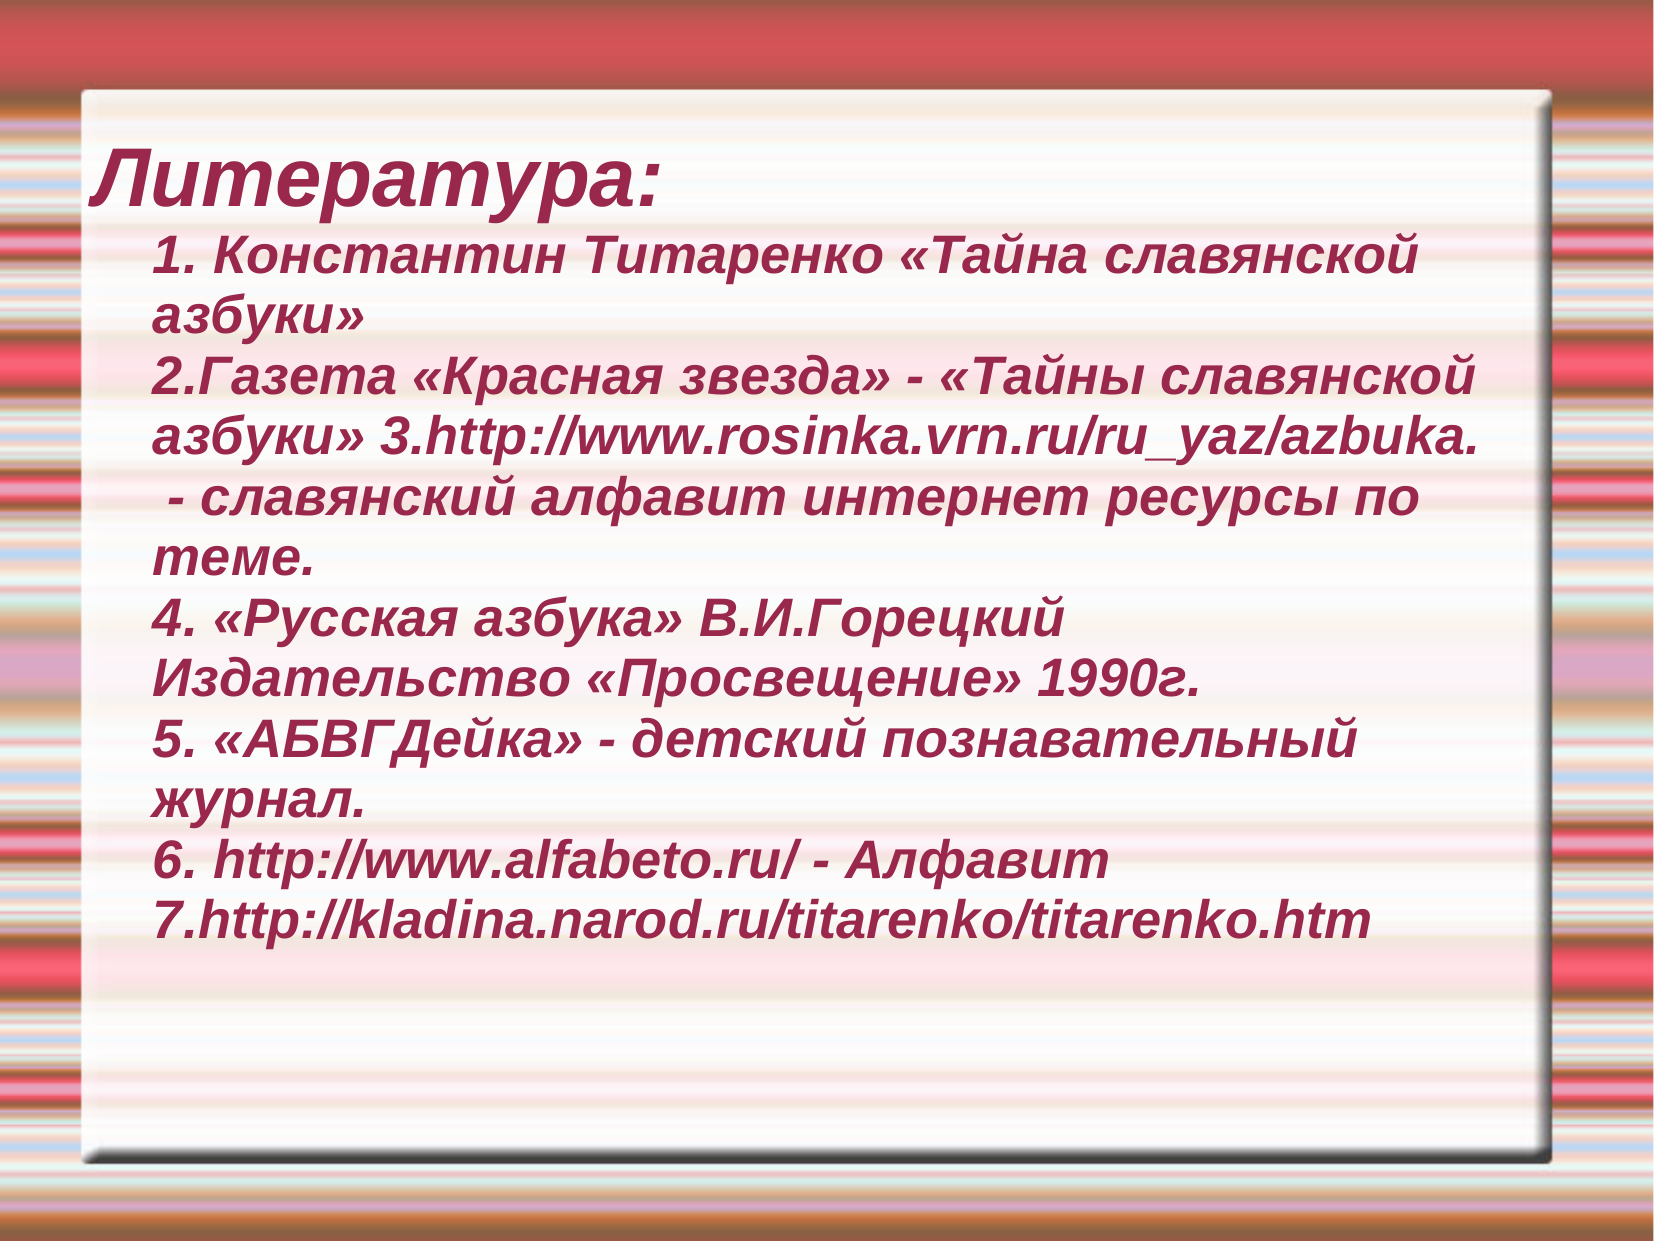

# Литература: 1. Константин Титаренко «Тайна славянской азбуки» 2.Газета «Красная звезда» - «Тайны славянской азбуки» 3.http://www.rosinka.vrn.ru/ru_yaz/azbuka. - славянский алфавит интернет ресурсы по теме. 4. «Русская азбука» В.И.Горецкий Издательство «Просвещение» 1990г. 5. «АБВГДейка» - детский познавательный журнал. 6. http://www.alfabeto.ru/ - Алфавит 7.http://kladina.narod.ru/titarenko/titarenko.htm